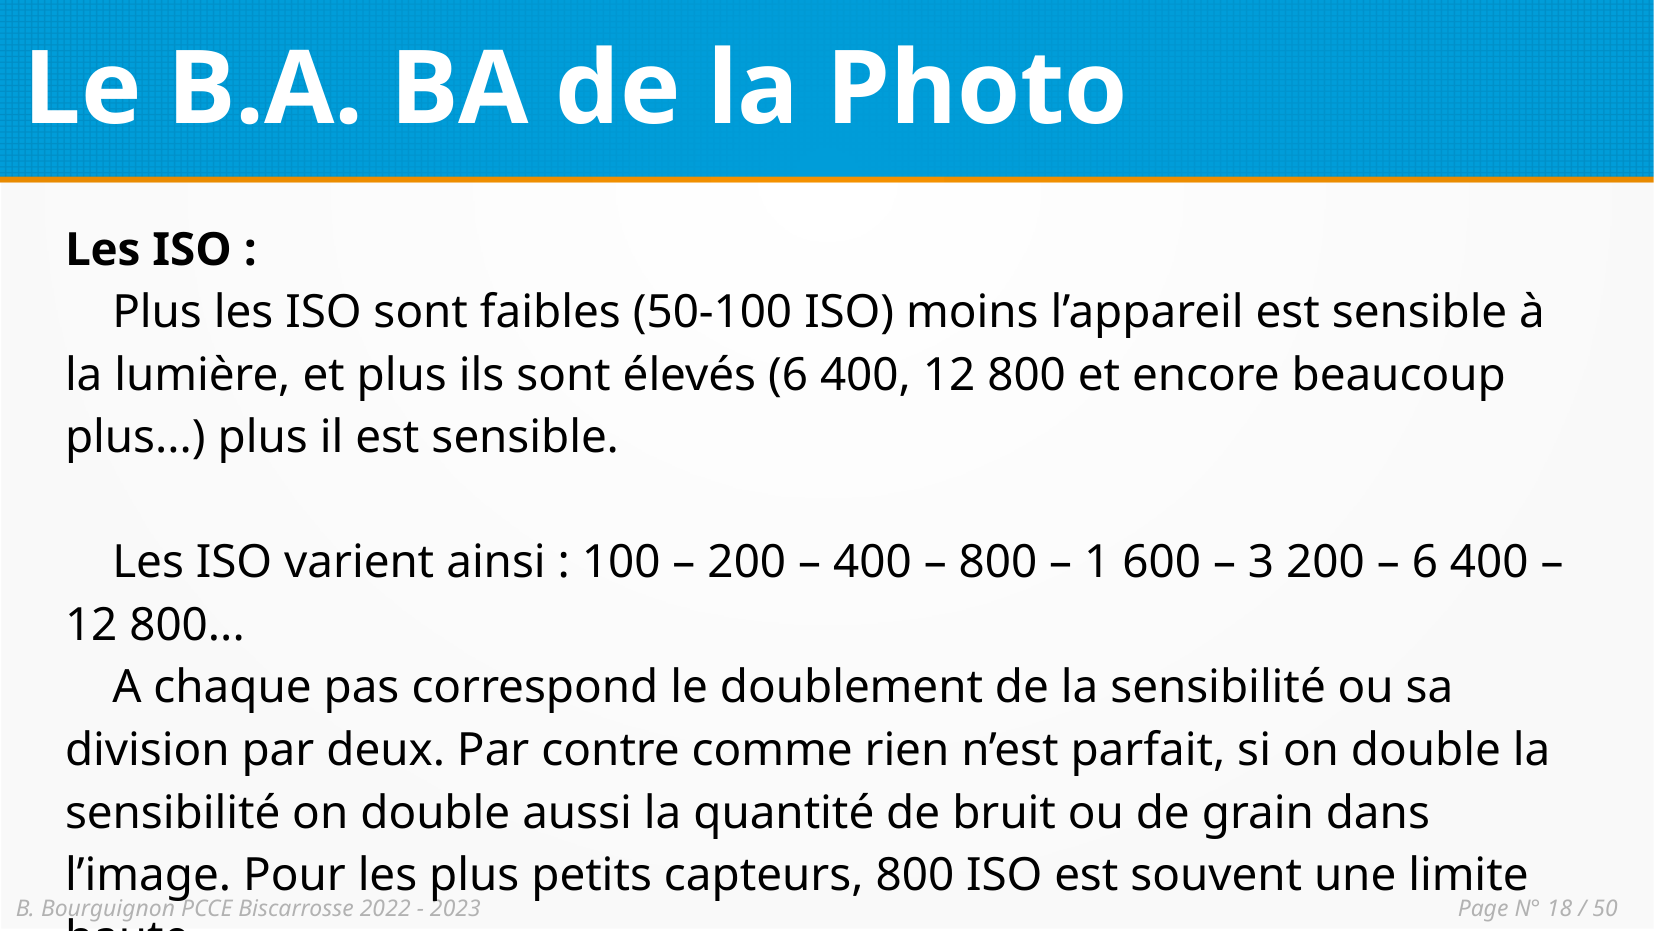

# Le B.A. BA de la Photo
Les ISO :
Plus les ISO sont faibles (50-100 ISO) moins l’appareil est sensible à la lumière, et plus ils sont élevés (6 400, 12 800 et encore beaucoup plus...) plus il est sensible.
Les ISO varient ainsi : 100 – 200 – 400 – 800 – 1 600 – 3 200 – 6 400 – 12 800...
A chaque pas correspond le doublement de la sensibilité ou sa division par deux. Par contre comme rien n’est parfait, si on double la sensibilité on double aussi la quantité de bruit ou de grain dans l’image. Pour les plus petits capteurs, 800 ISO est souvent une limite haute.